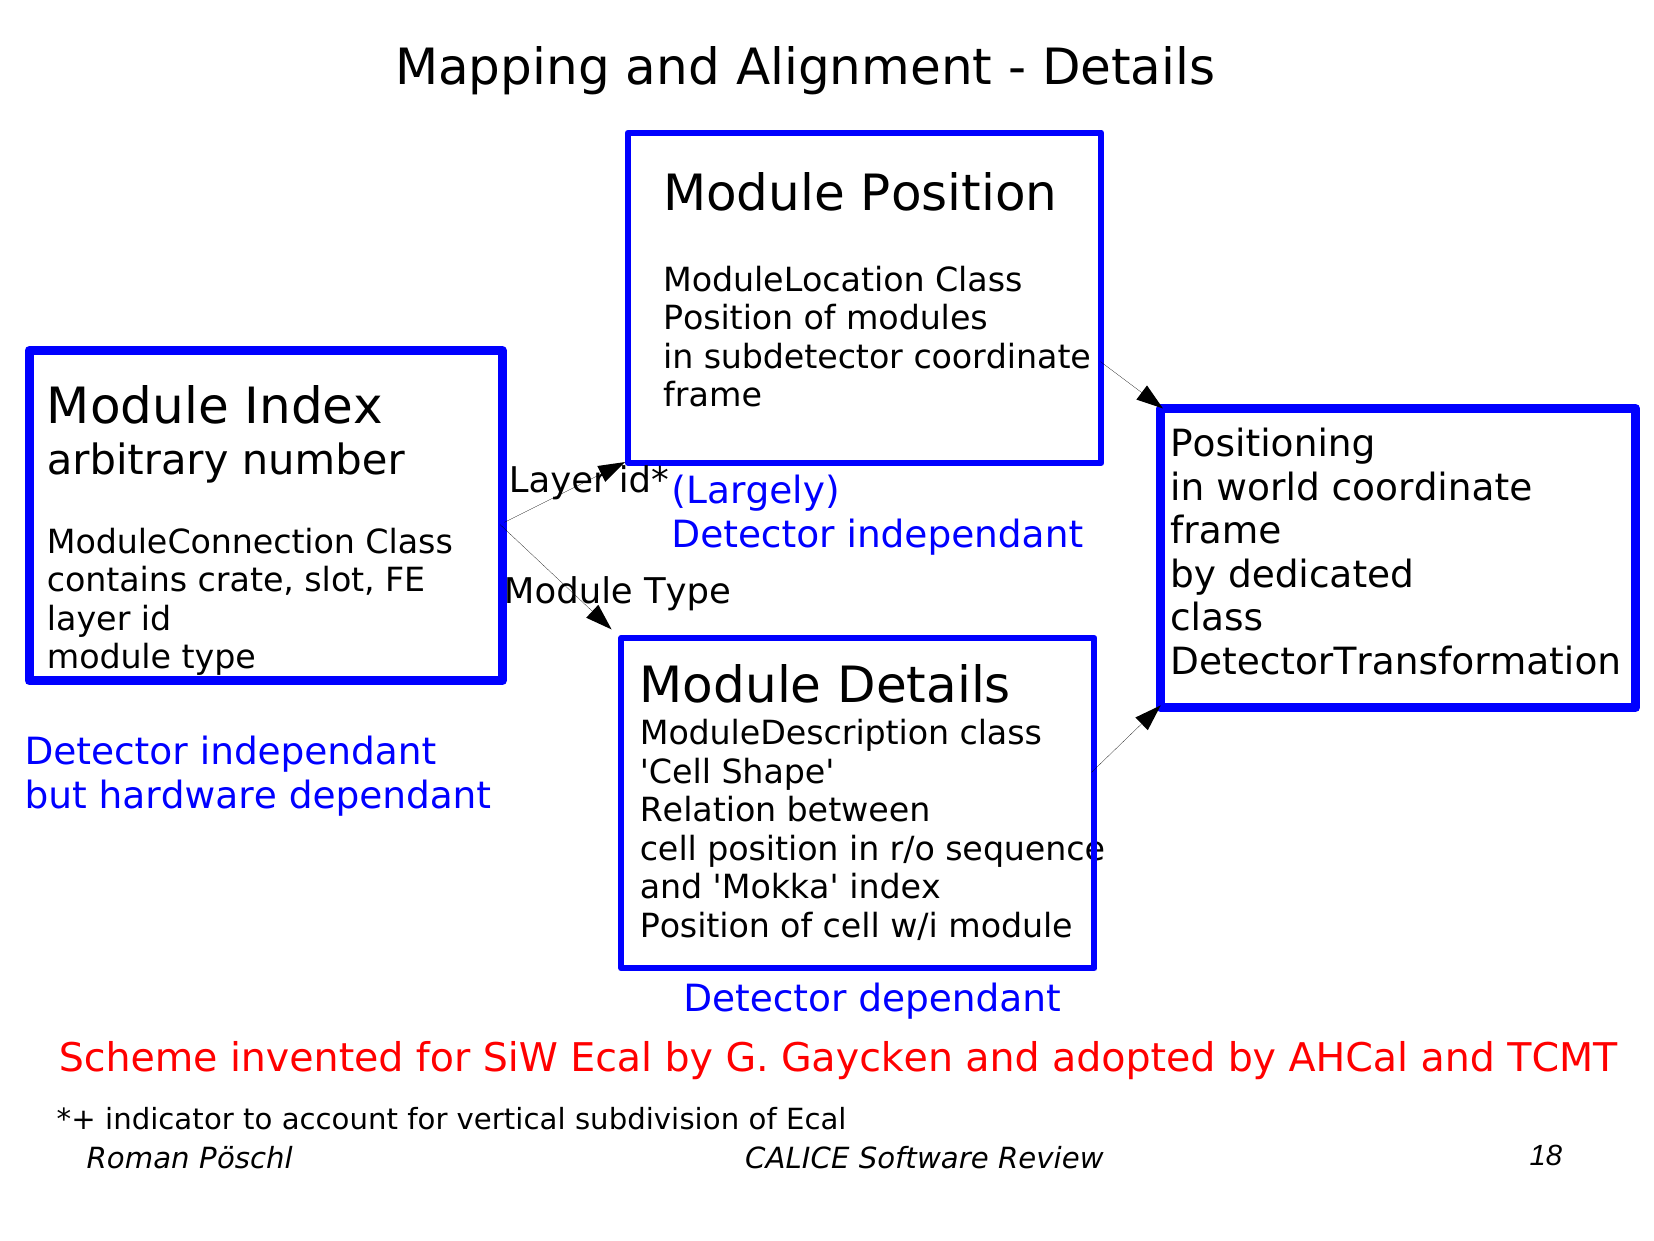

Mapping and Alignment - Details
Module Position
ModuleLocation Class
Position of modules
in subdetector coordinate
frame
Module Index
arbitrary number
ModuleConnection Class
contains crate, slot, FE
layer id
module type
Positioning
in world coordinate
frame
by dedicated
class
DetectorTransformation
Layer id*
(Largely)
Detector independant
Module Type
Module Details
ModuleDescription class
'Cell Shape'
Relation between
cell position in r/o sequence
and 'Mokka' index
Position of cell w/i module
Detector independant
but hardware dependant
Detector dependant
Scheme invented for SiW Ecal by G. Gaycken and adopted by AHCal and TCMT
*+ indicator to account for vertical subdivision of Ecal